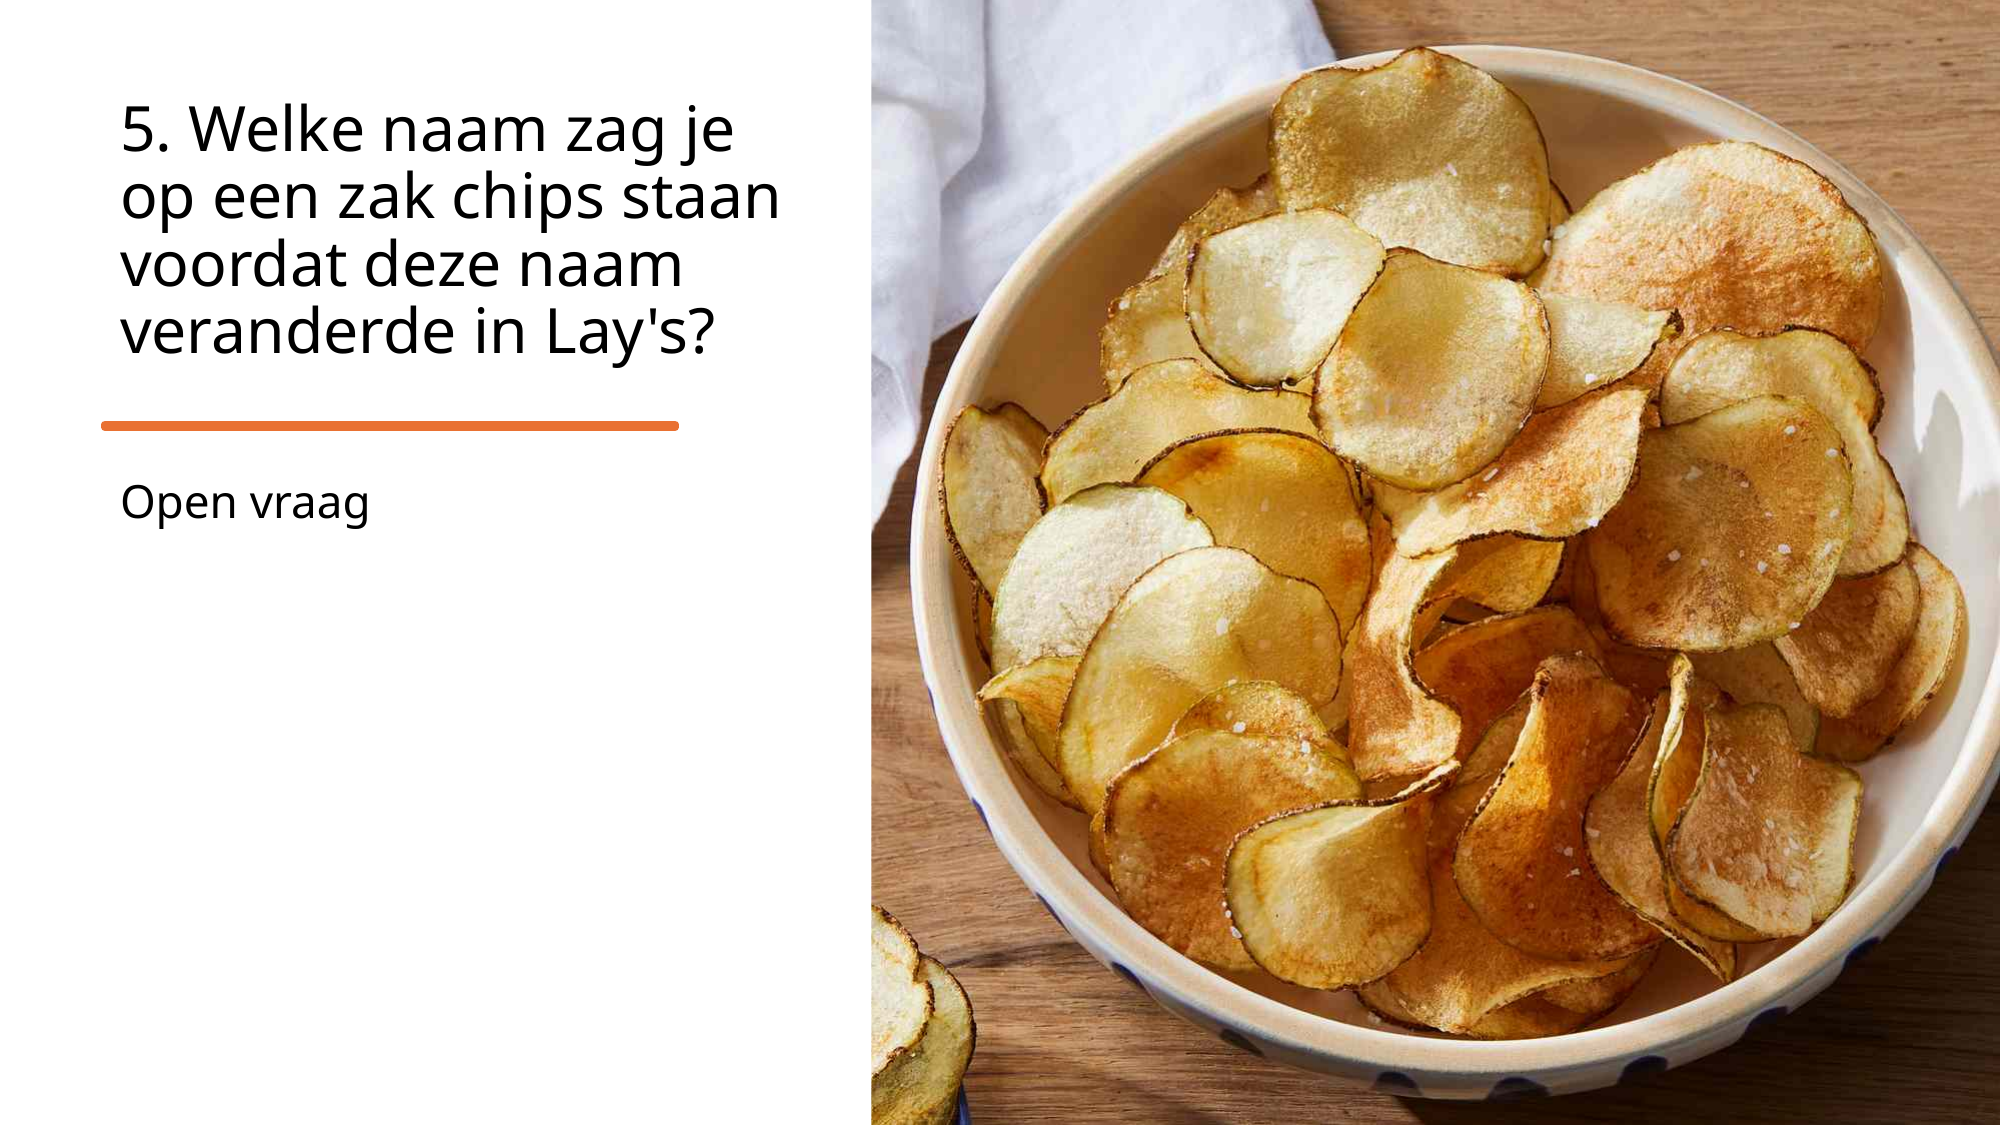

# 5. Welke naam zag je op een zak chips staan voordat deze naam veranderde in Lay's?
Open vraag